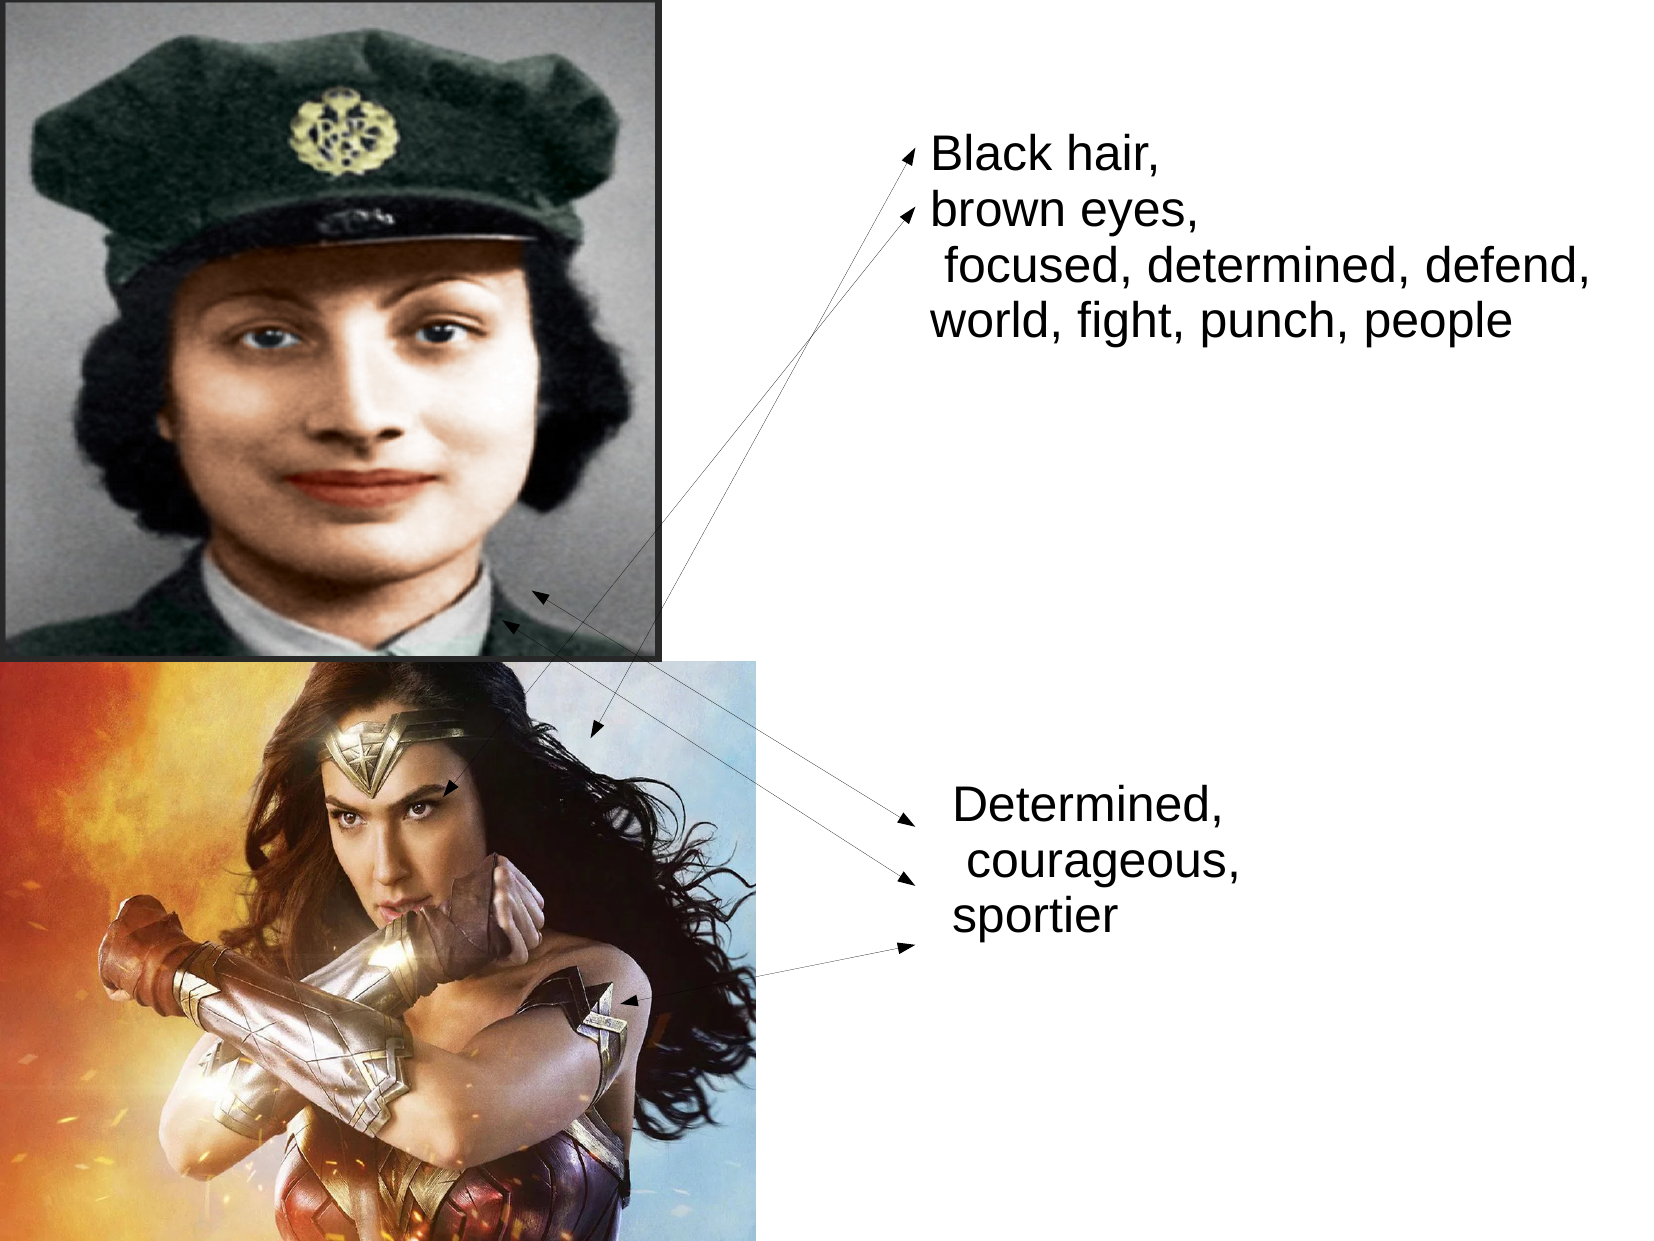

Black hair,
brown eyes,
 focused, determined, defend,
world, fight, punch, people
Determined,
 courageous,
sportier